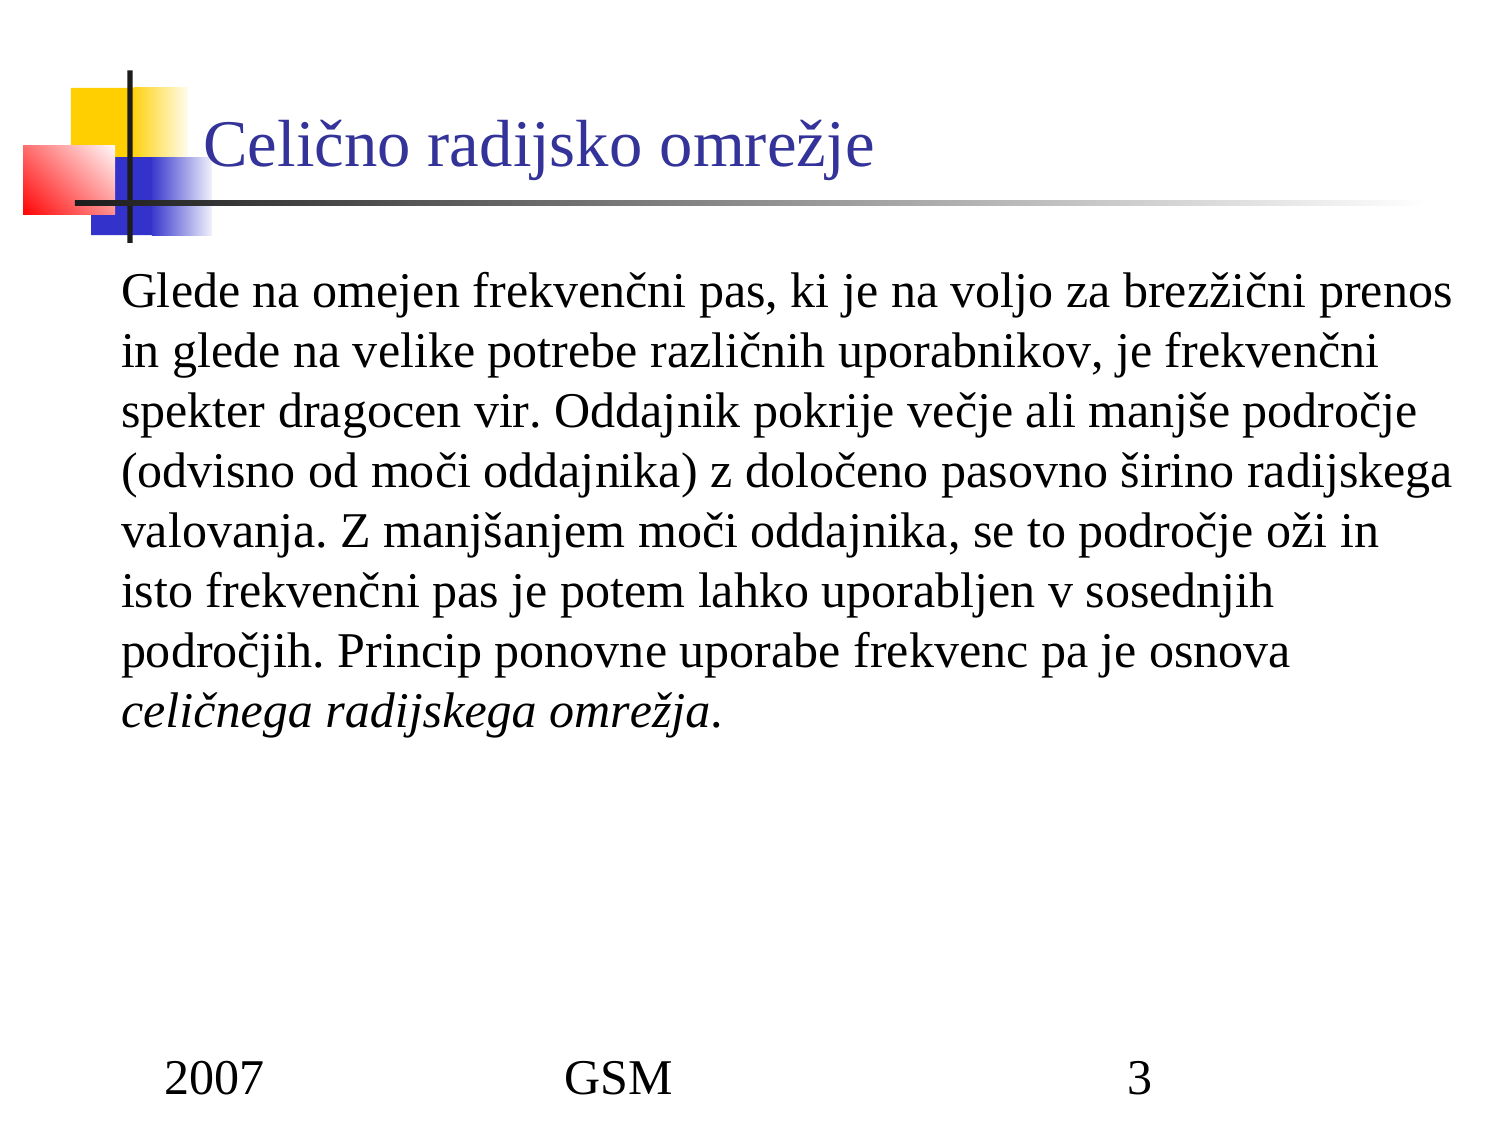

# Celično radijsko omrežje
	Glede na omejen frekvenčni pas, ki je na voljo za brezžični prenos in glede na velike potrebe različnih uporabnikov, je frekvenčni spekter dragocen vir. Oddajnik pokrije večje ali manjše področje (odvisno od moči oddajnika) z določeno pasovno širino radijskega valovanja. Z manjšanjem moči oddajnika, se to področje oži in isto frekvenčni pas je potem lahko uporabljen v sosednjih področjih. Princip ponovne uporabe frekvenc pa je osnova celičnega radijskega omrežja.
2007
GSM
3